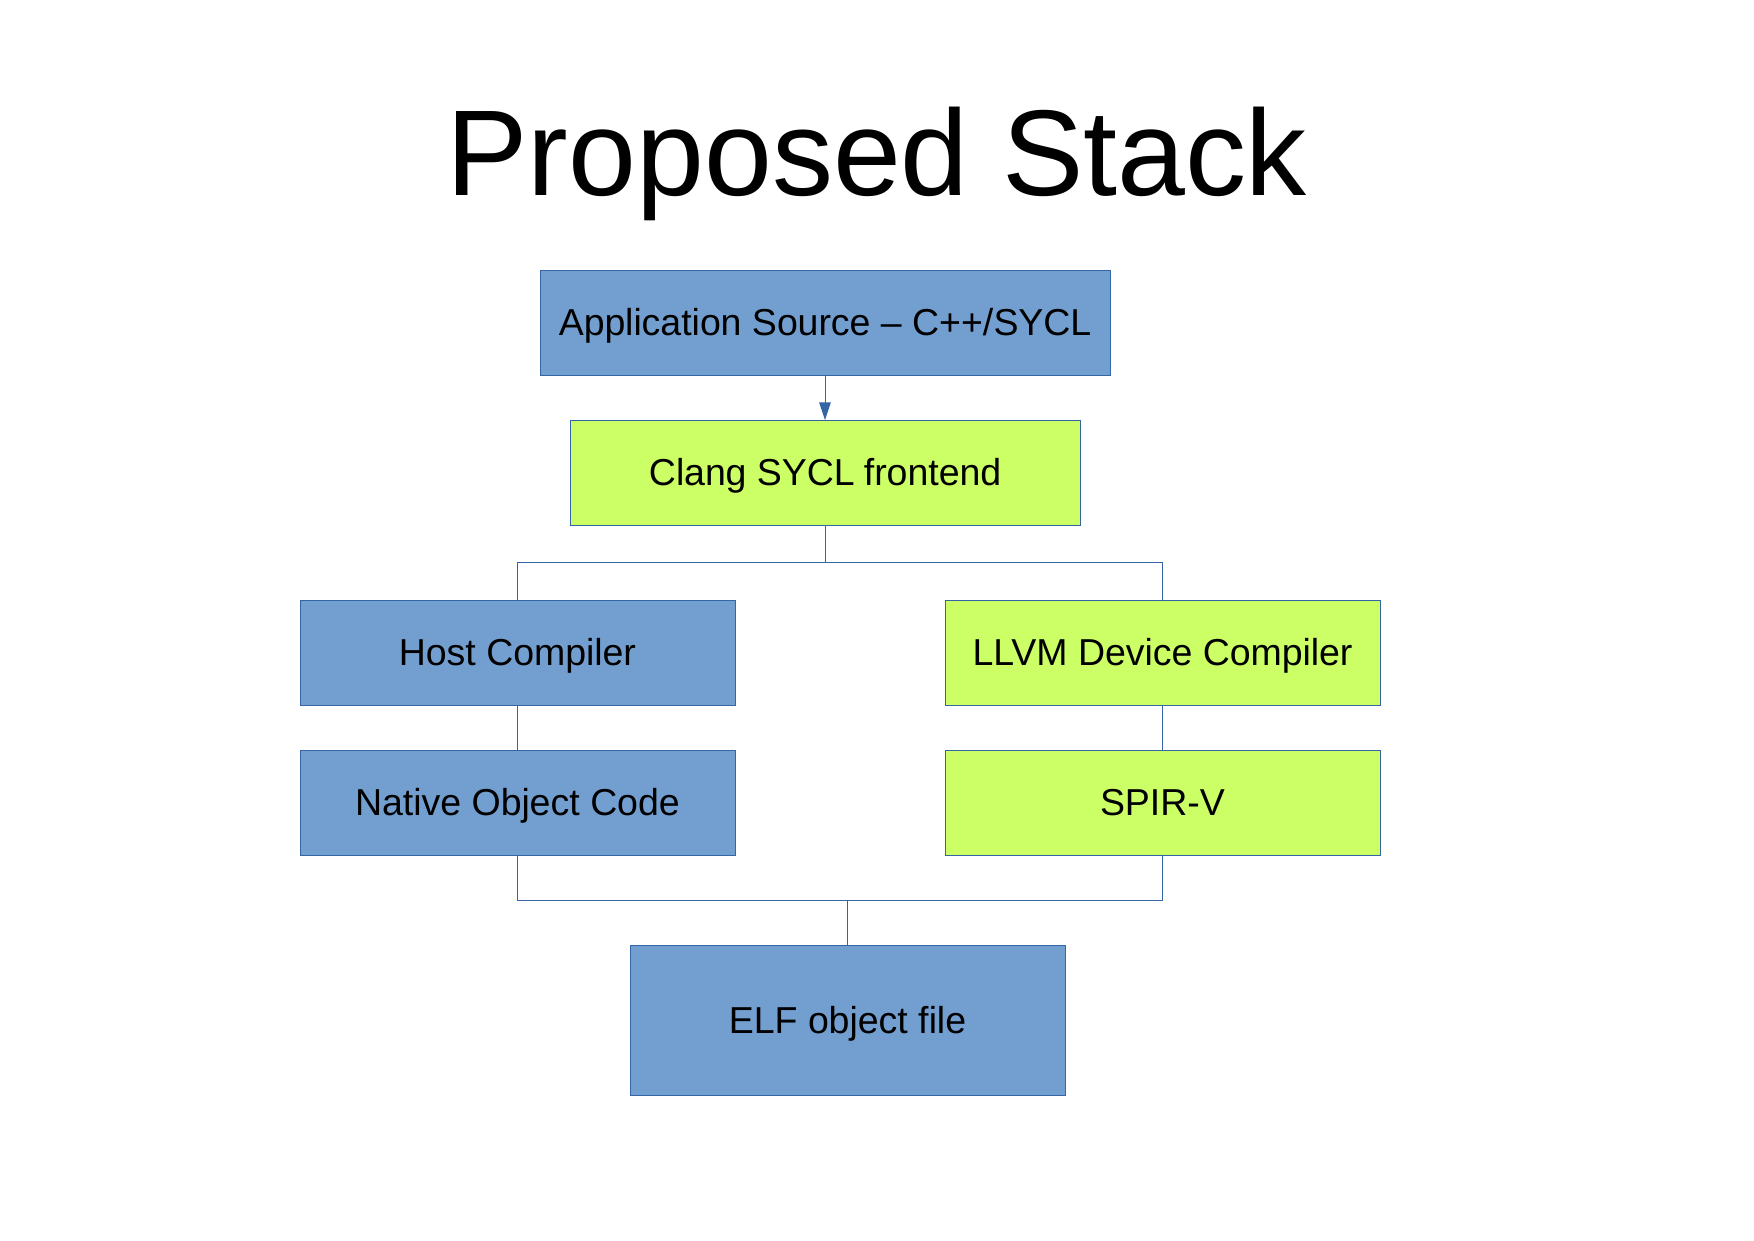

# Proposed Stack
Application Source – C++/SYCL
Clang SYCL frontend
Host Compiler
LLVM Device Compiler
Native Object Code
SPIR-V
ELF object file